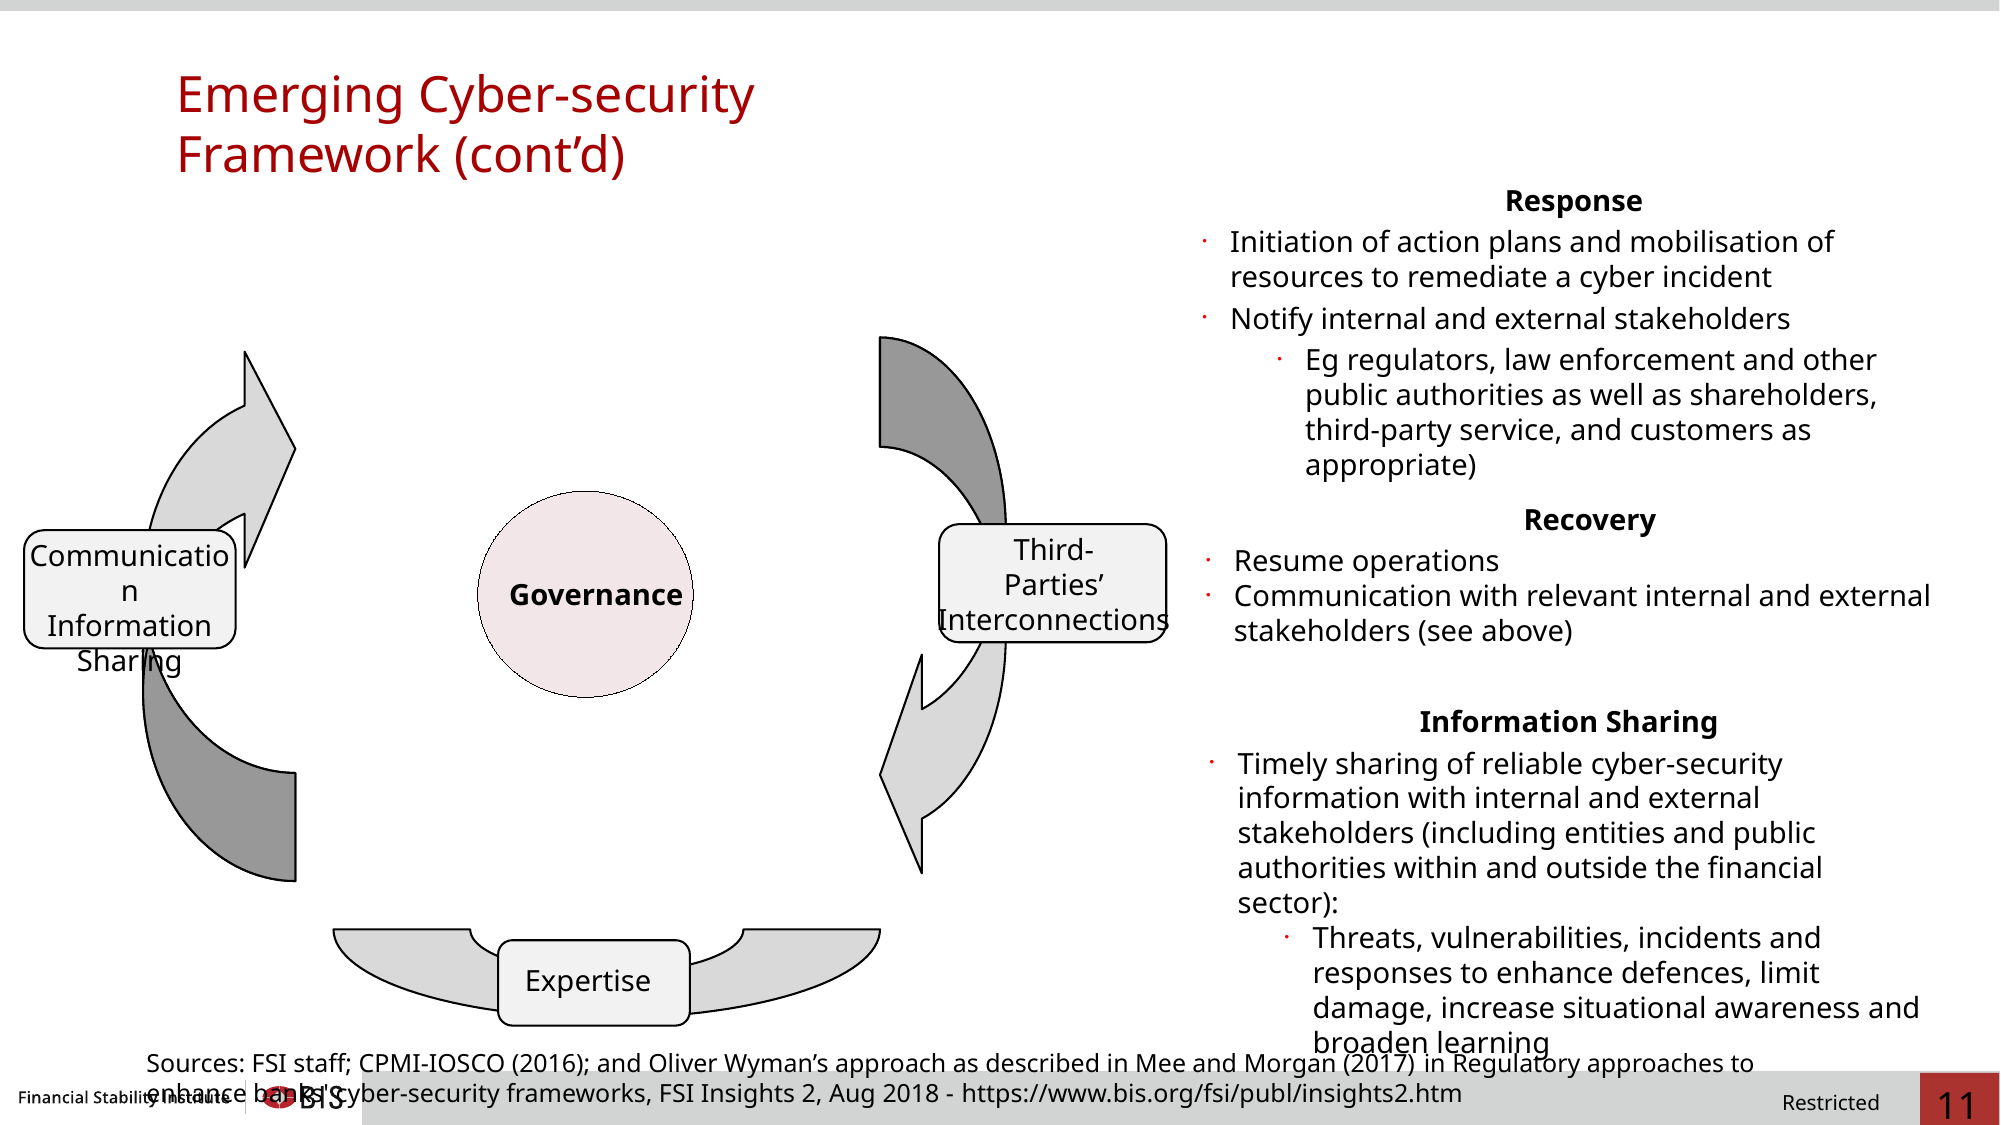

# Emerging Cyber-security Framework (cont’d)
Response
Initiation of action plans and mobilisation of resources to remediate a cyber incident
Notify internal and external stakeholders
Eg regulators, law enforcement and other public authorities as well as shareholders, third-party service, and customers as appropriate)
Protection
Recovery
Identification
Response
Detection
Governance
Recovery
Resume operations
Communication with relevant internal and external stakeholders (see above)
Third-
Parties’ Interconnections
Communication
Information
Sharing
Information Sharing
Timely sharing of reliable cyber-security information with internal and external stakeholders (including entities and public authorities within and outside the financial sector):
Threats, vulnerabilities, incidents and responses to enhance defences, limit damage, increase situational awareness and broaden learning
Expertise
Sources: FSI staff; CPMI-IOSCO (2016); and Oliver Wyman’s approach as described in Mee and Morgan (2017) in Regulatory approaches to enhance banks' cyber-security frameworks, FSI Insights 2, Aug 2018 - https://www.bis.org/fsi/publ/insights2.htm